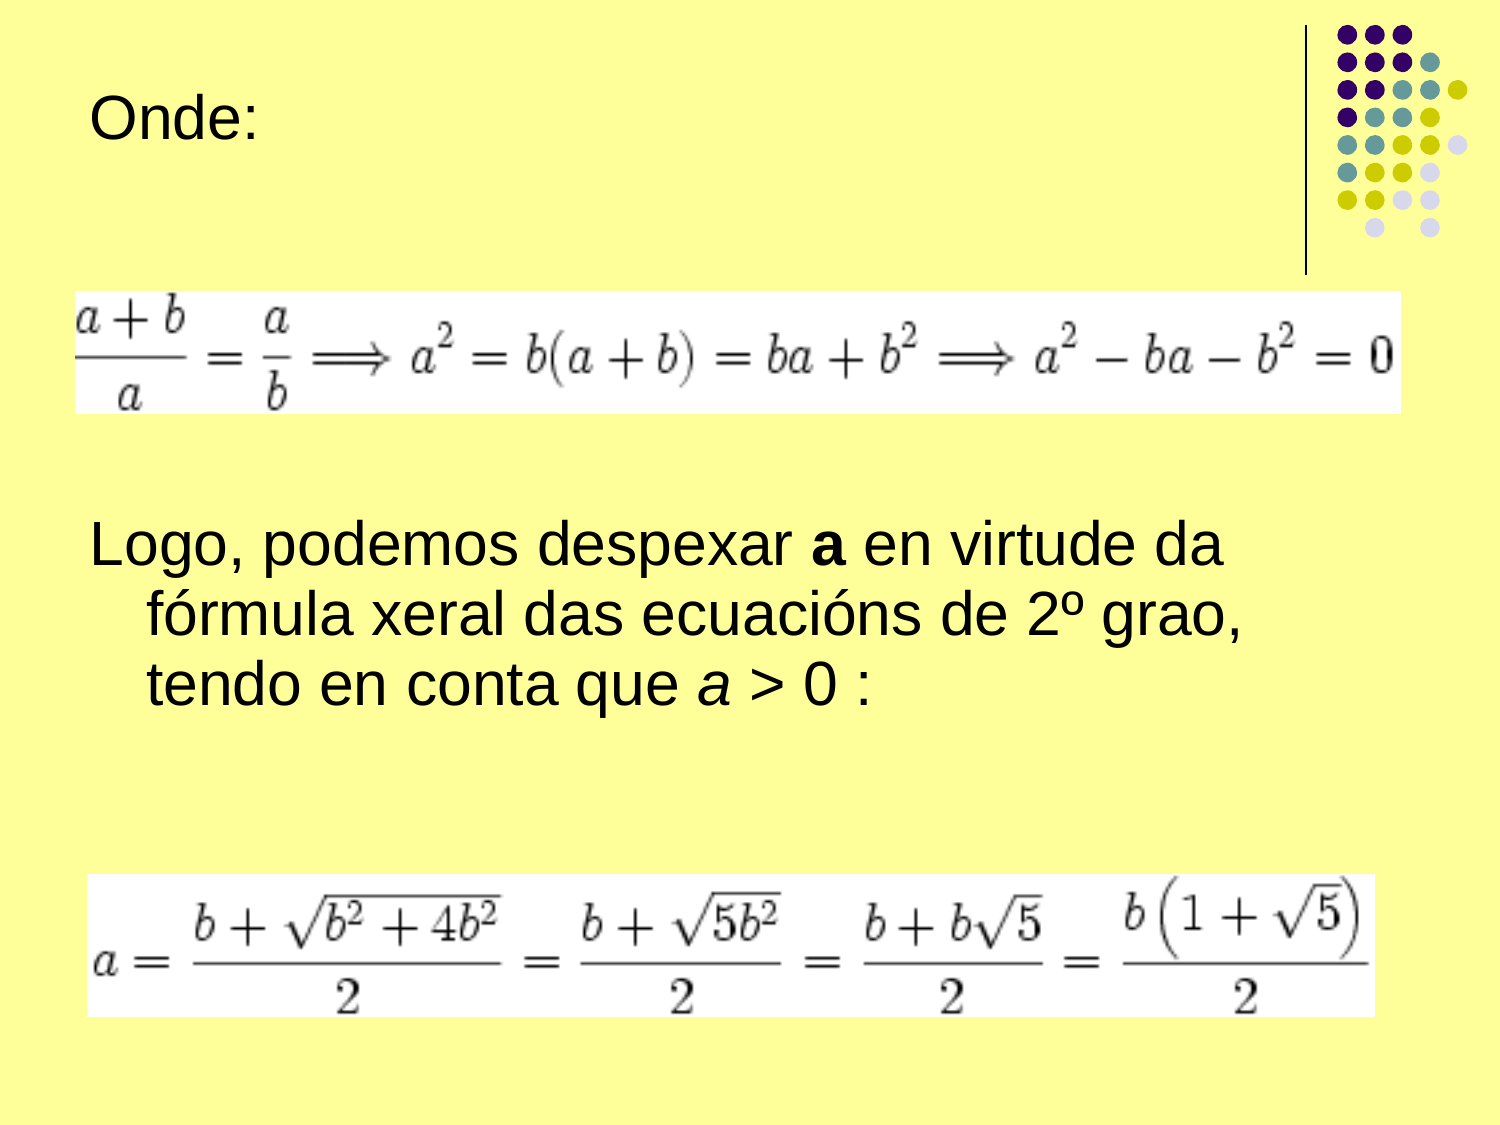

# Onde:
Logo, podemos despexar a en virtude da fórmula xeral das ecuacións de 2º grao, tendo en conta que a > 0 :